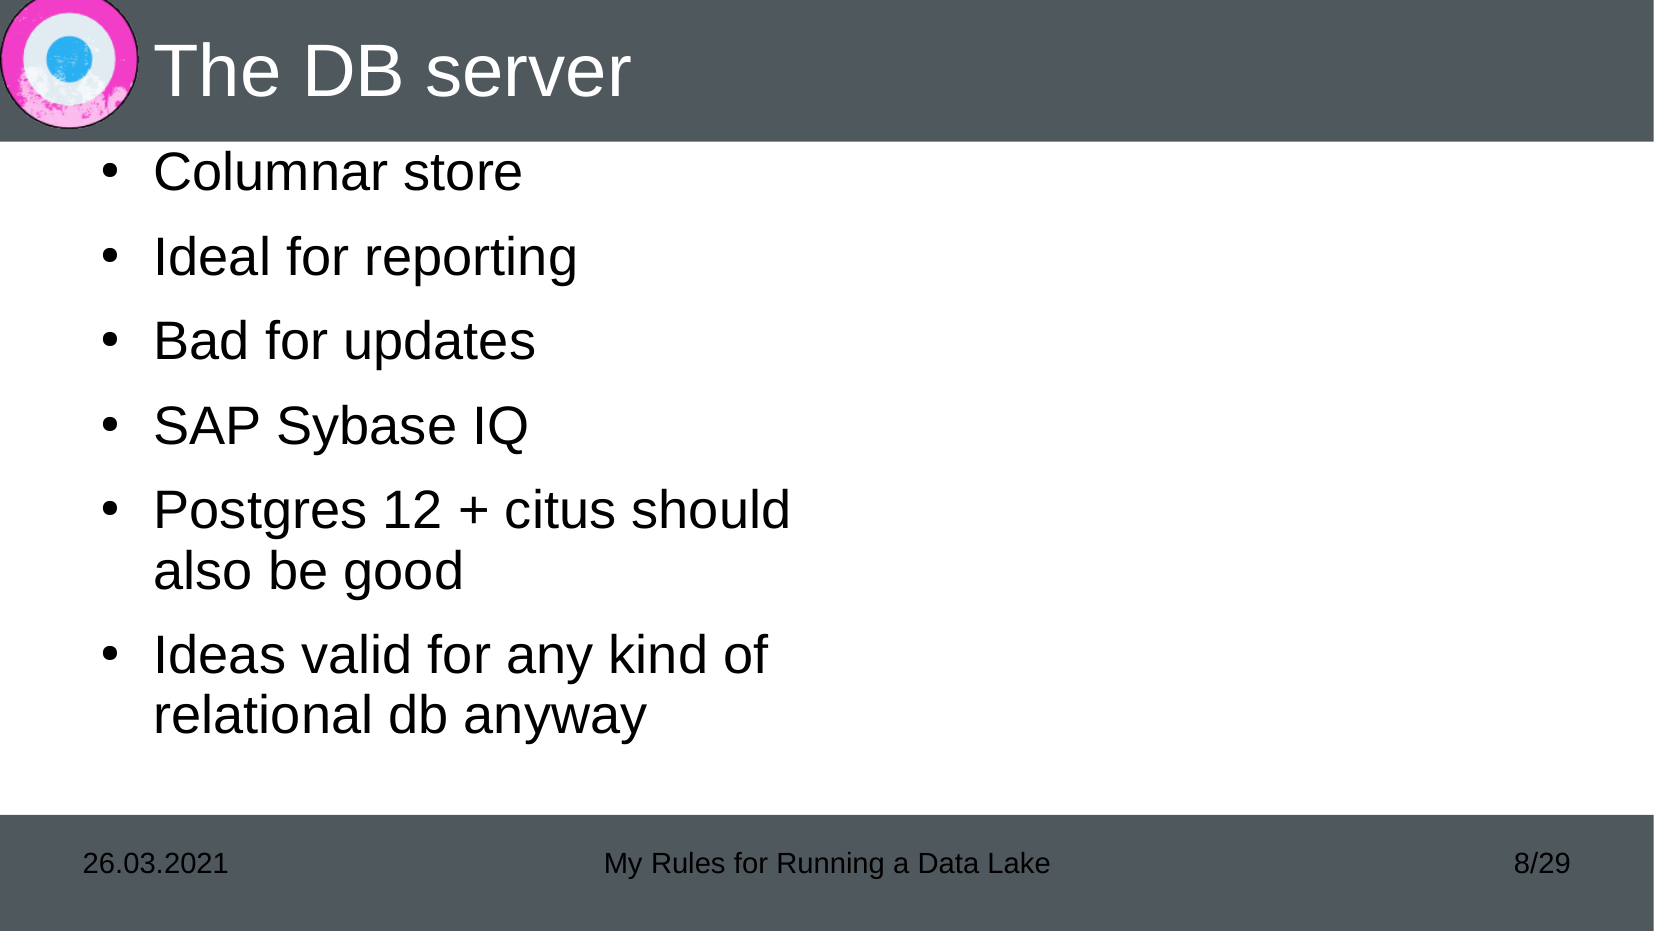

# The DB server
Columnar store
Ideal for reporting
Bad for updates
SAP Sybase IQ
Postgres 12 + citus should also be good
Ideas valid for any kind of relational db anyway
08. März 2019
8